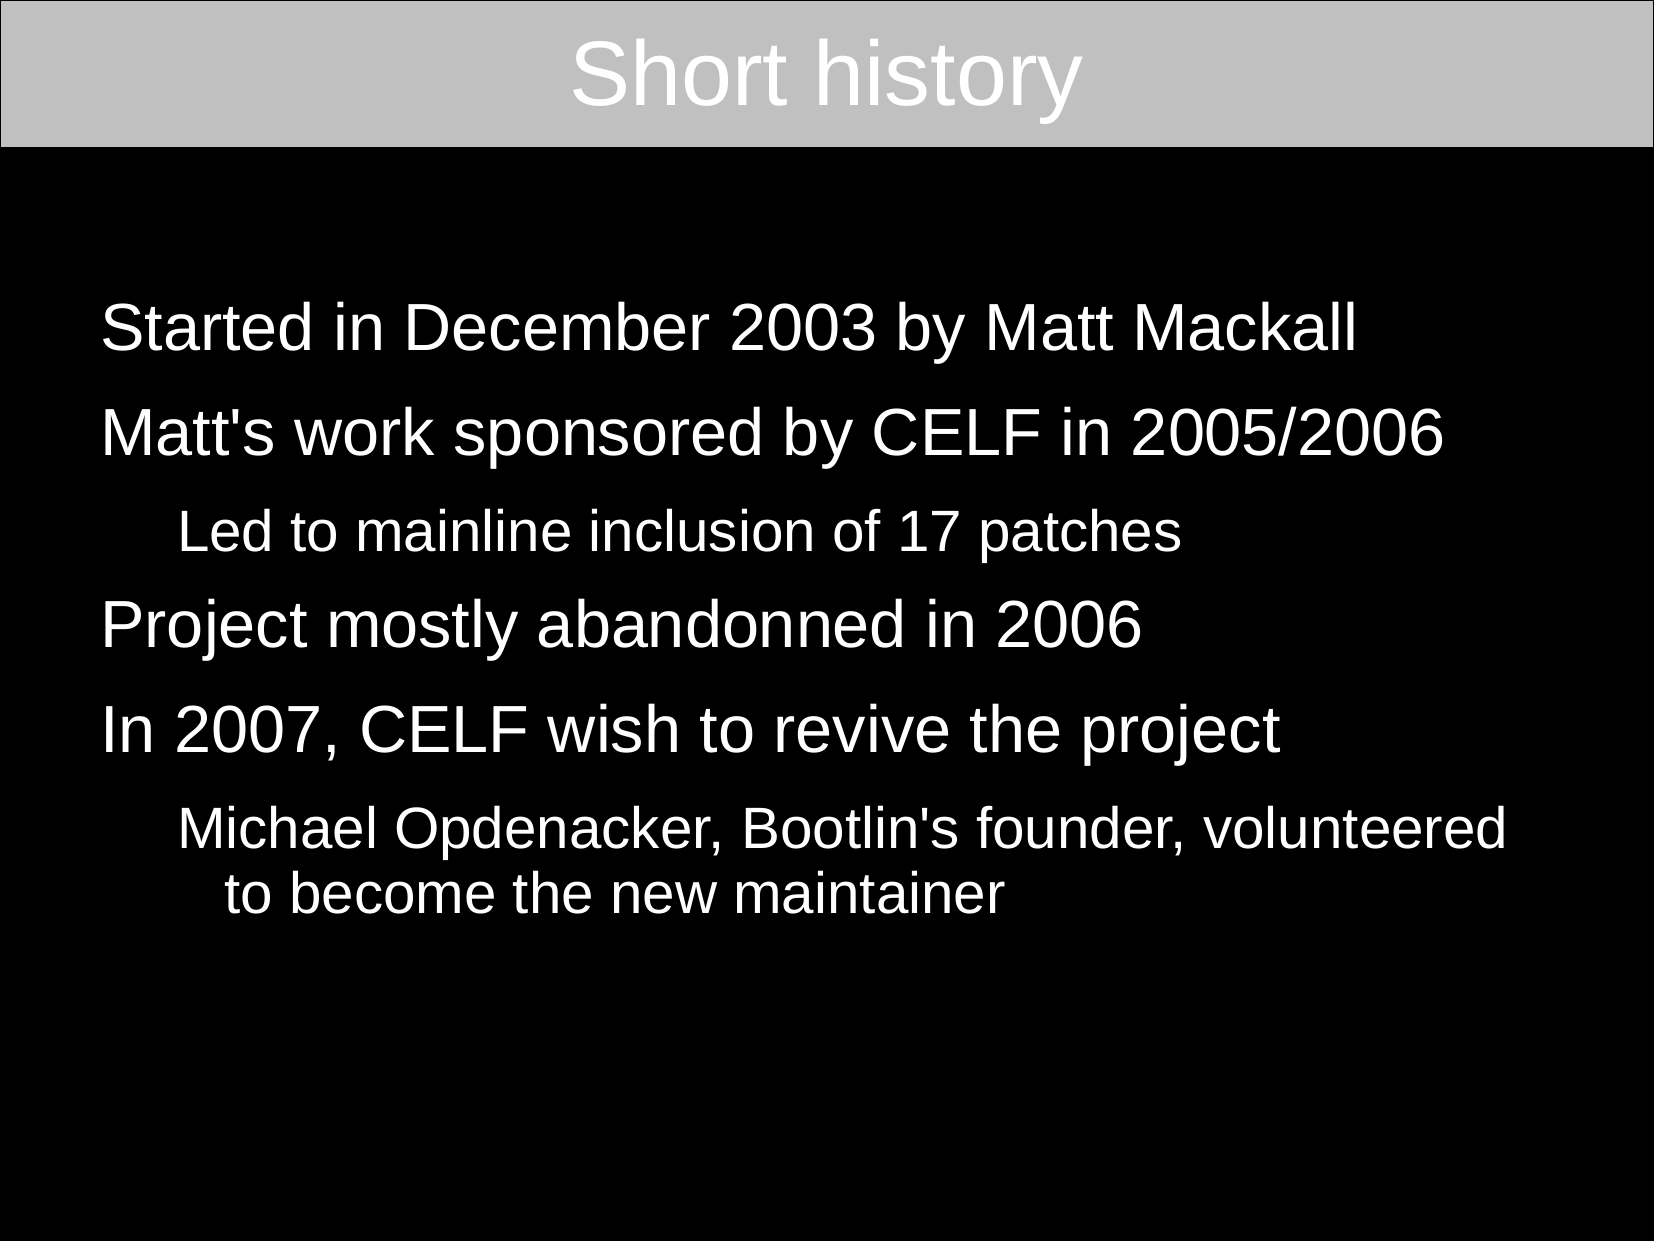

# Short history
Started in December 2003 by Matt Mackall
Matt's work sponsored by CELF in 2005/2006
Led to mainline inclusion of 17 patches
Project mostly abandonned in 2006
In 2007, CELF wish to revive the project
Michael Opdenacker, Bootlin's founder, volunteered to become the new maintainer